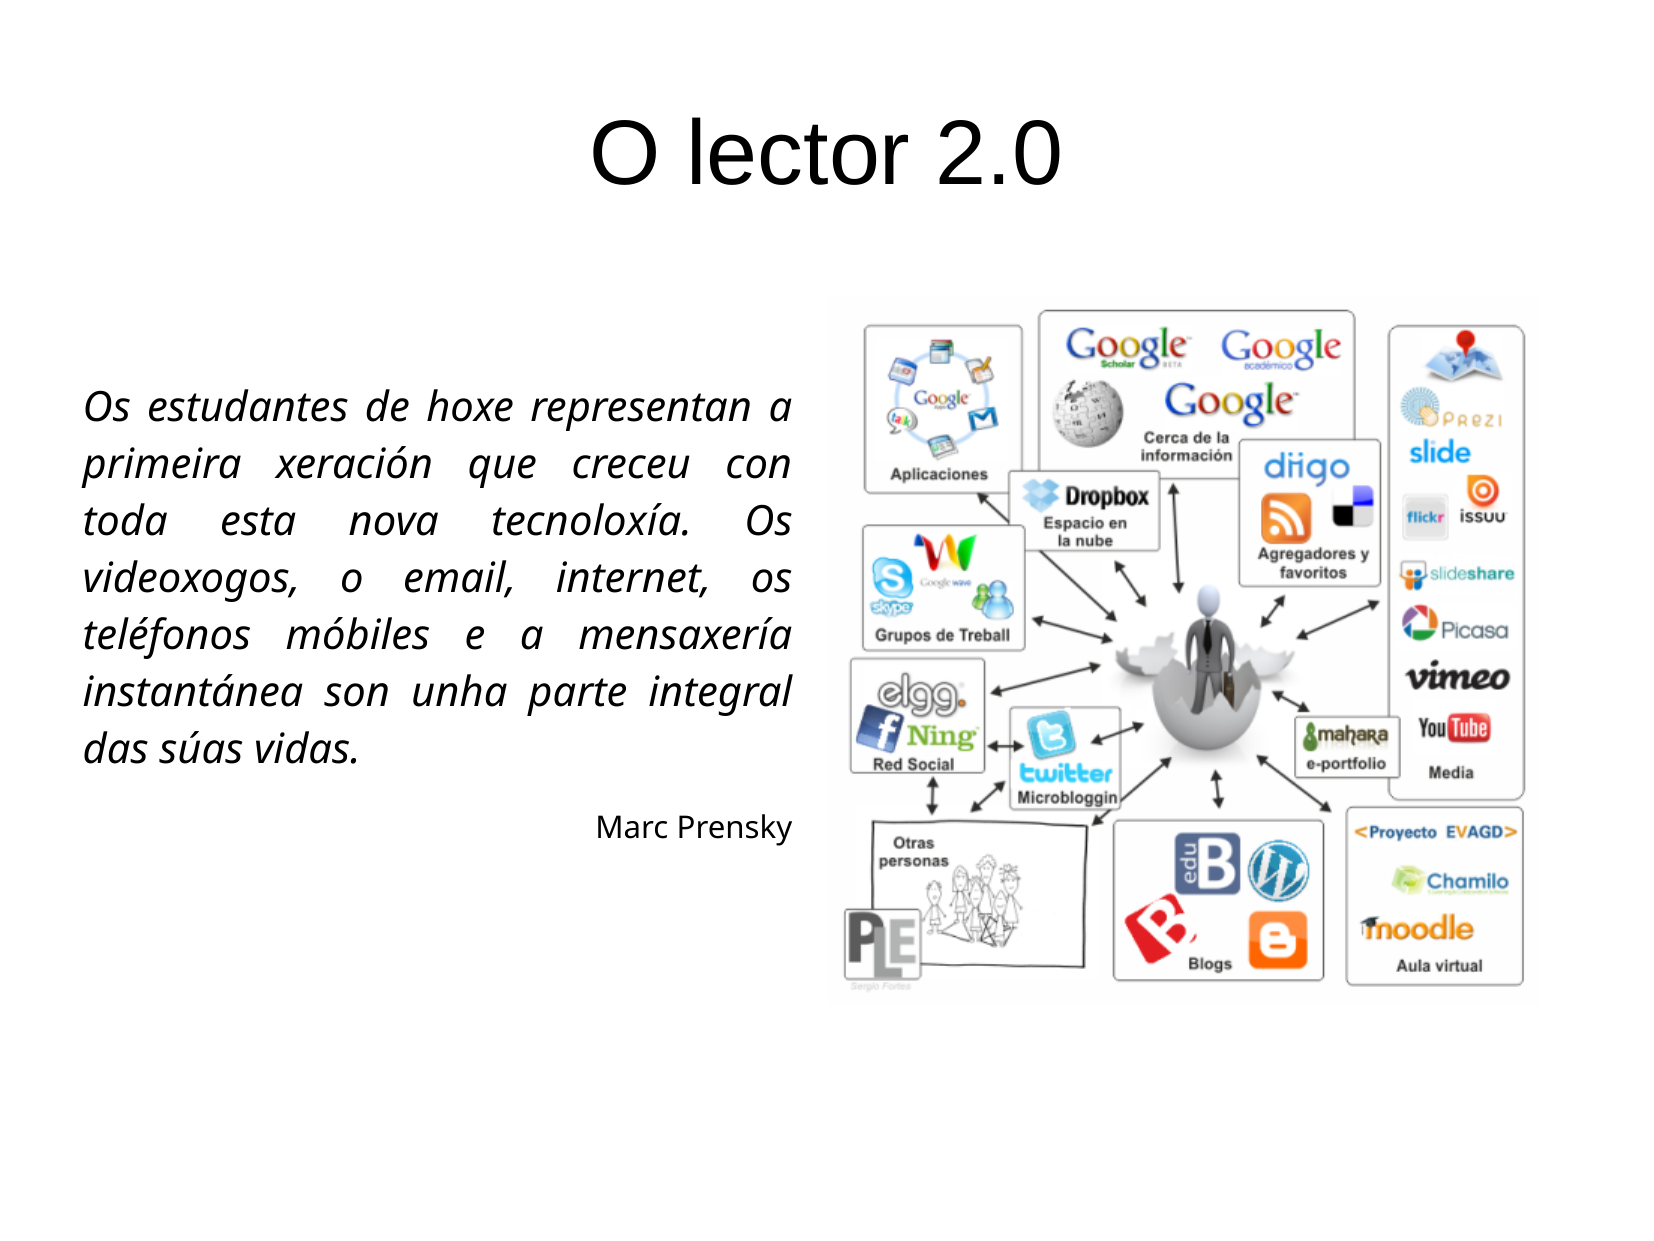

# O lector 2.0
Os estudantes de hoxe representan a primeira xeración que creceu con toda esta nova tecnoloxía. Os videoxogos, o email, internet, os teléfonos móbiles e a mensaxería instantánea son unha parte integral das súas vidas.
Marc Prensky